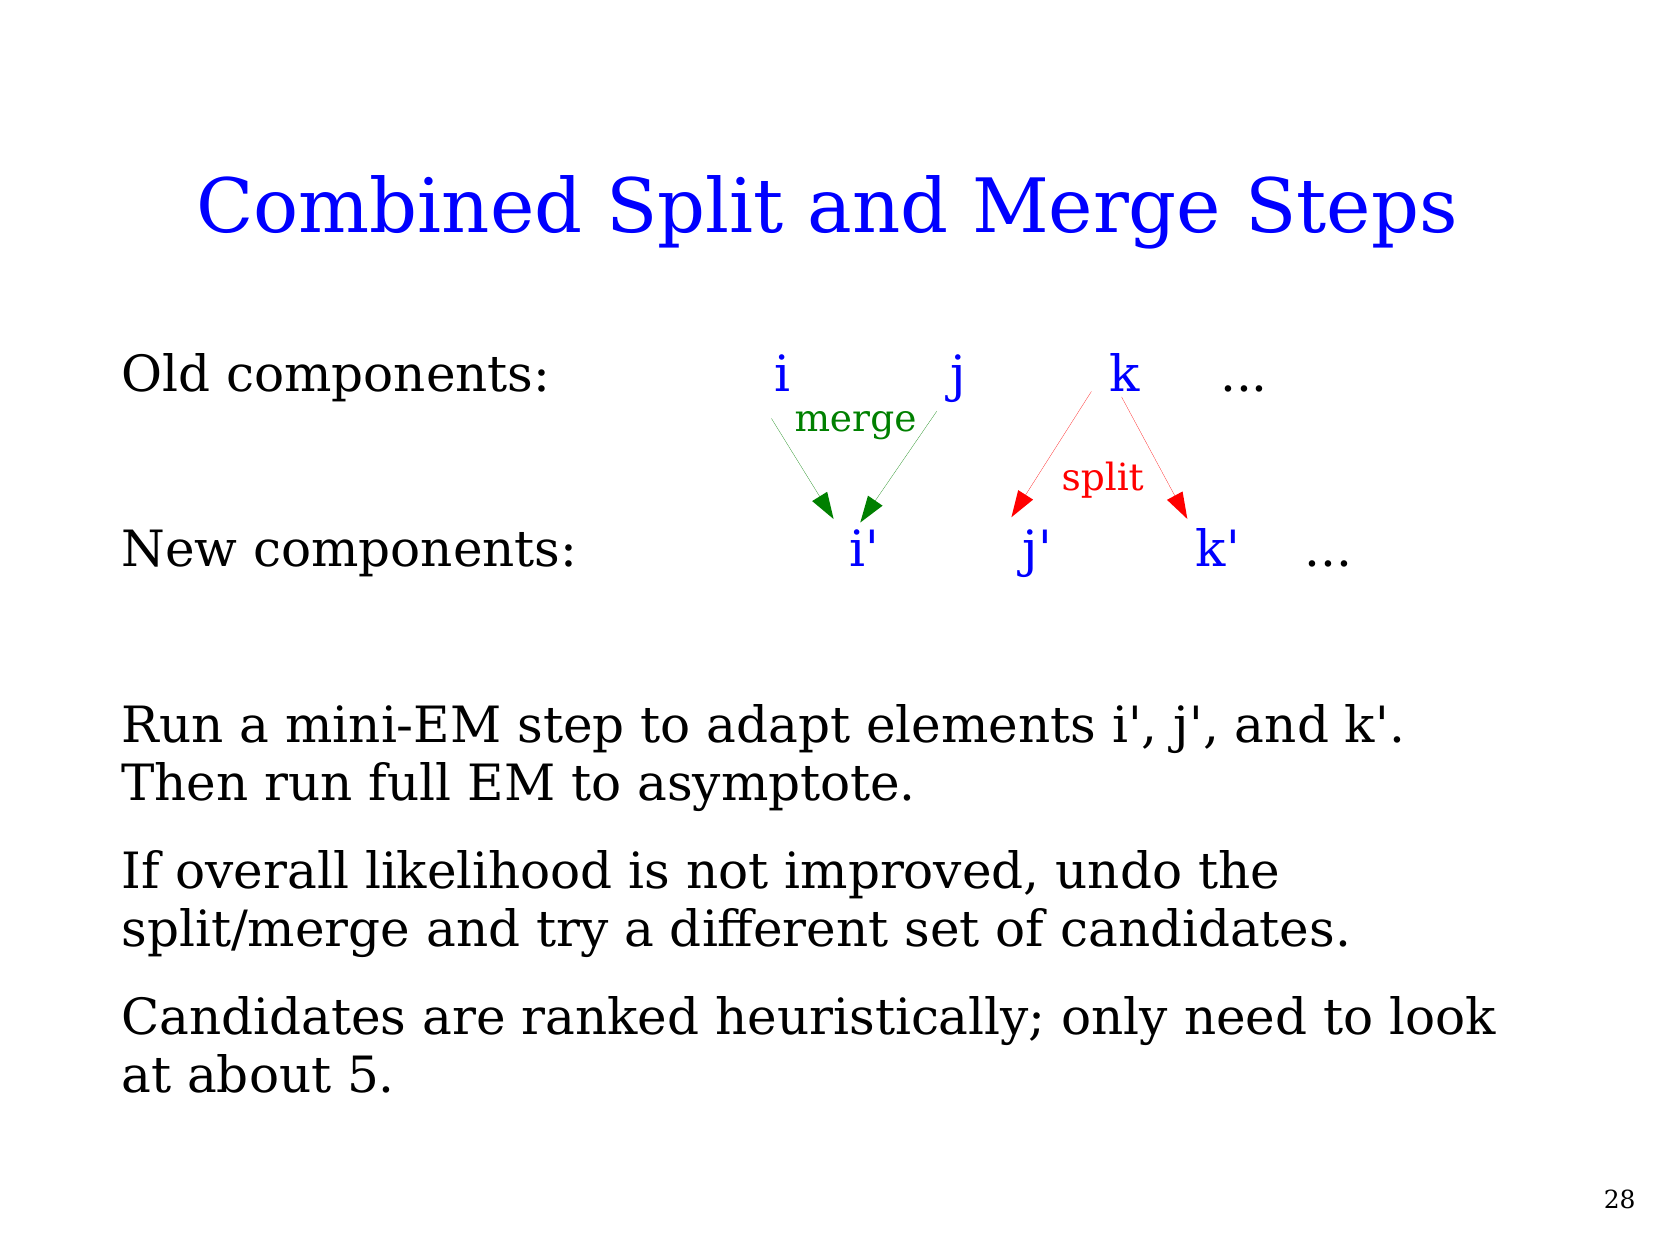

# Combined Split and Merge Steps
Old components: i j k ...
New components: i' j' k' ...
Run a mini-EM step to adapt elements i', j', and k'.
Then run full EM to asymptote.
If overall likelihood is not improved, undo the split/merge and try a different set of candidates.
Candidates are ranked heuristically; only need to look at about 5.
merge
split